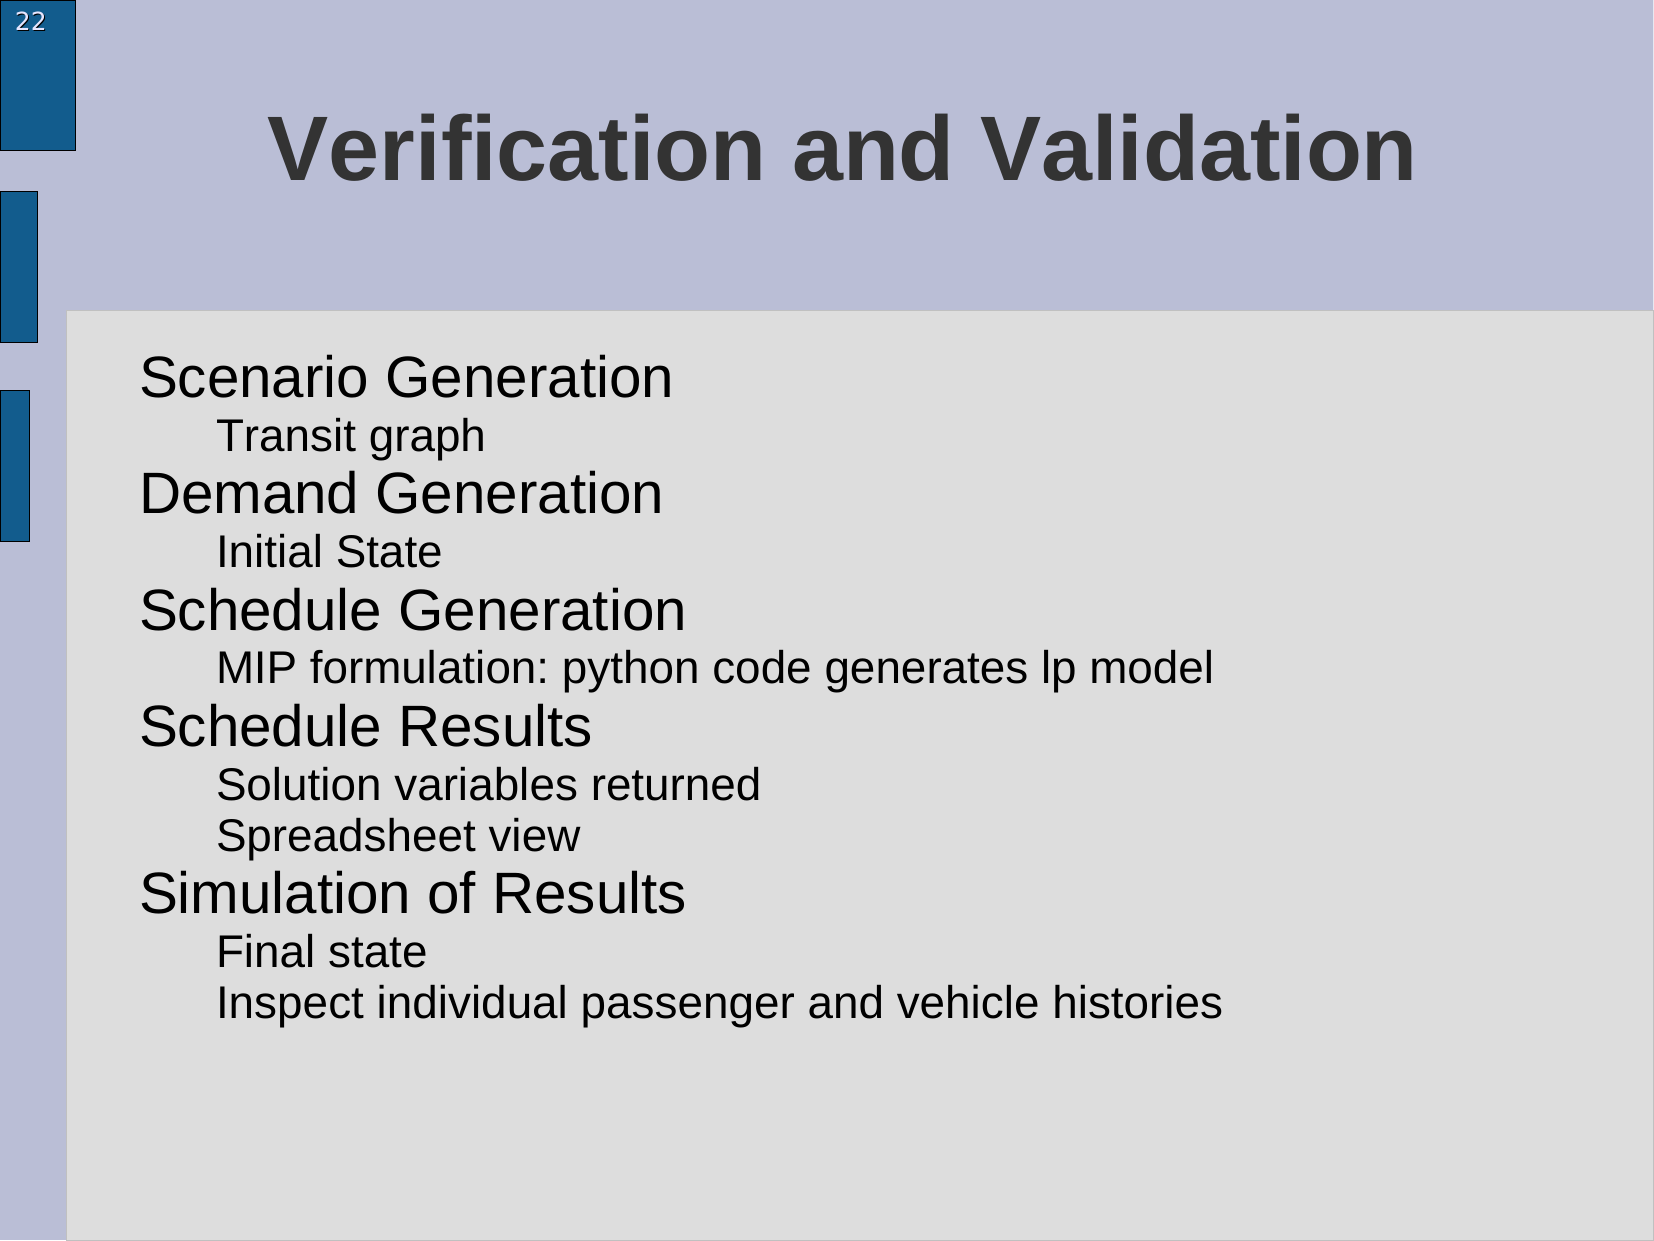

# Verification and Validation
Scenario Generation
Transit graph
Demand Generation
Initial State
Schedule Generation
MIP formulation: python code generates lp model
Schedule Results
Solution variables returned
Spreadsheet view
Simulation of Results
Final state
Inspect individual passenger and vehicle histories